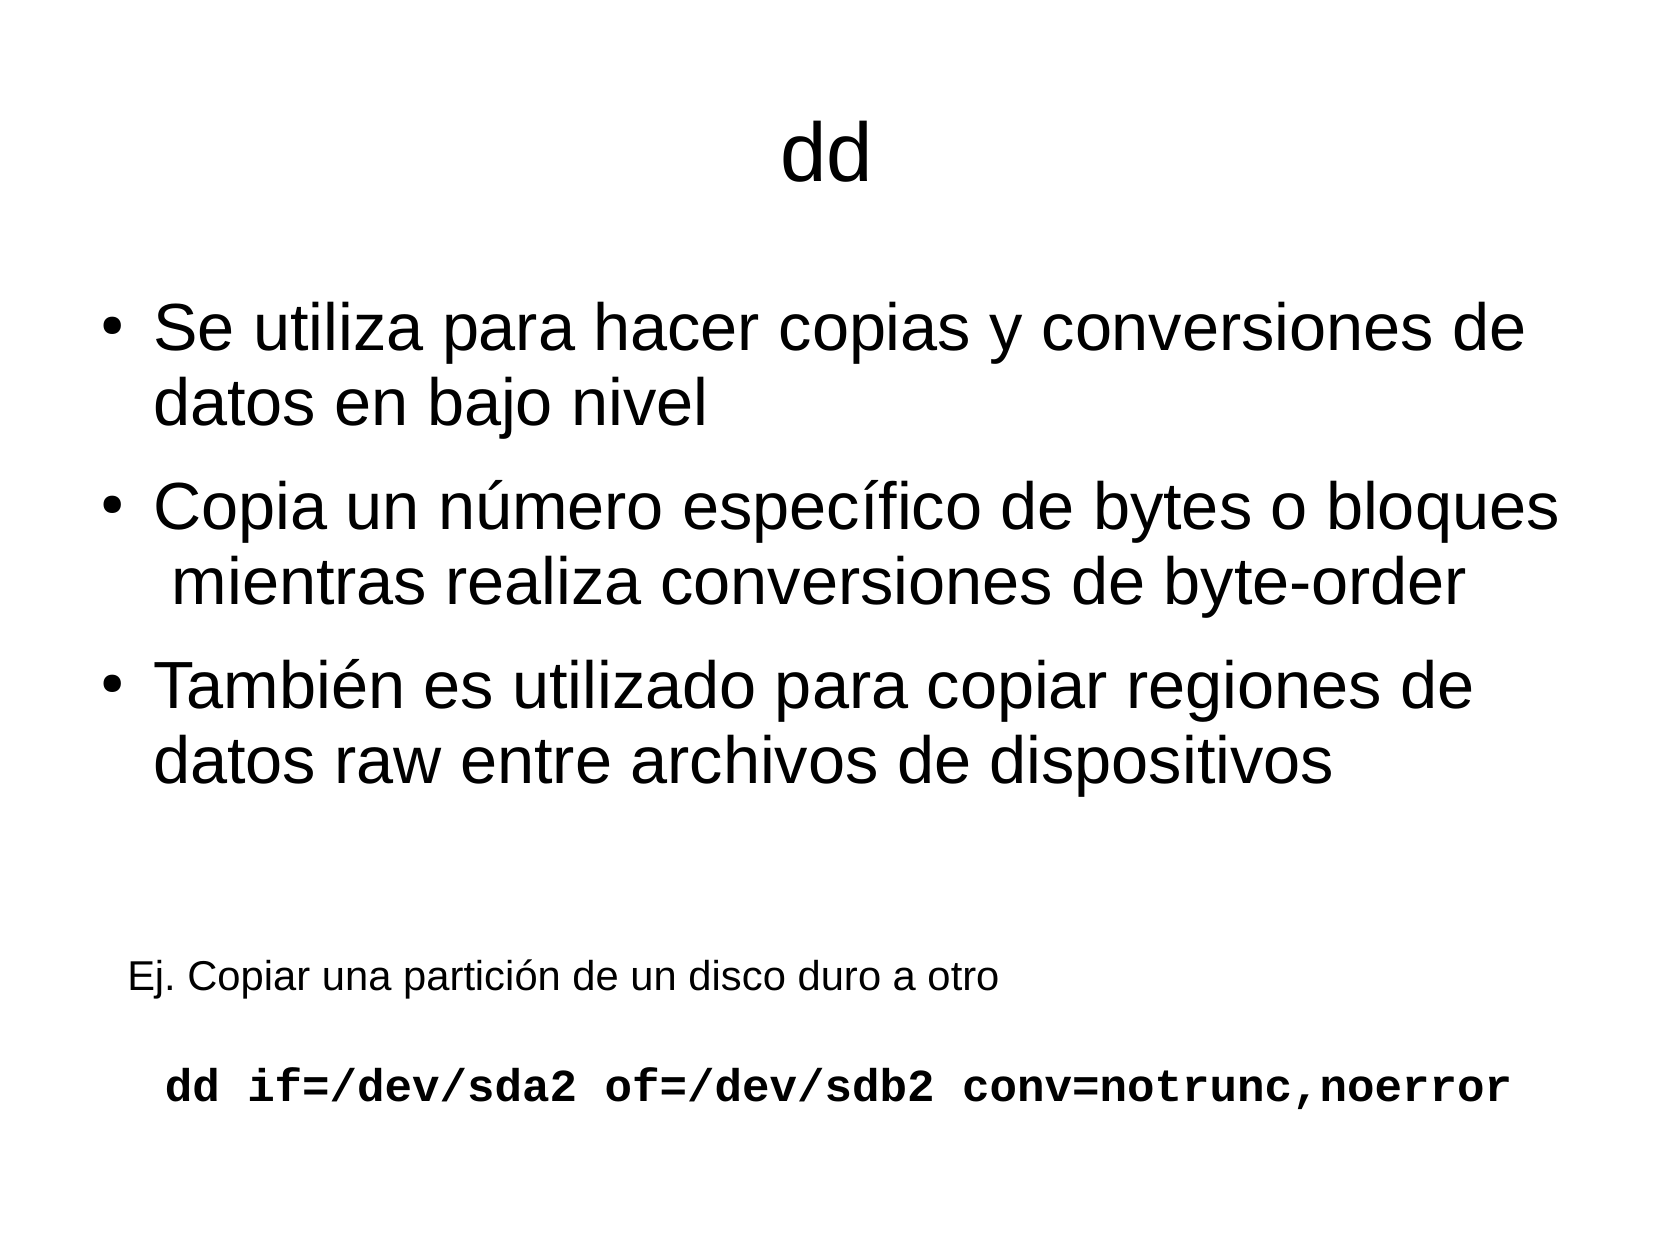

# dd
Se utiliza para hacer copias y conversiones de datos en bajo nivel
Copia un número específico de bytes o bloques mientras realiza conversiones de byte-order
También es utilizado para copiar regiones de datos raw entre archivos de dispositivos
Ej. Copiar una partición de un disco duro a otro
dd if=/dev/sda2 of=/dev/sdb2 conv=notrunc,noerror